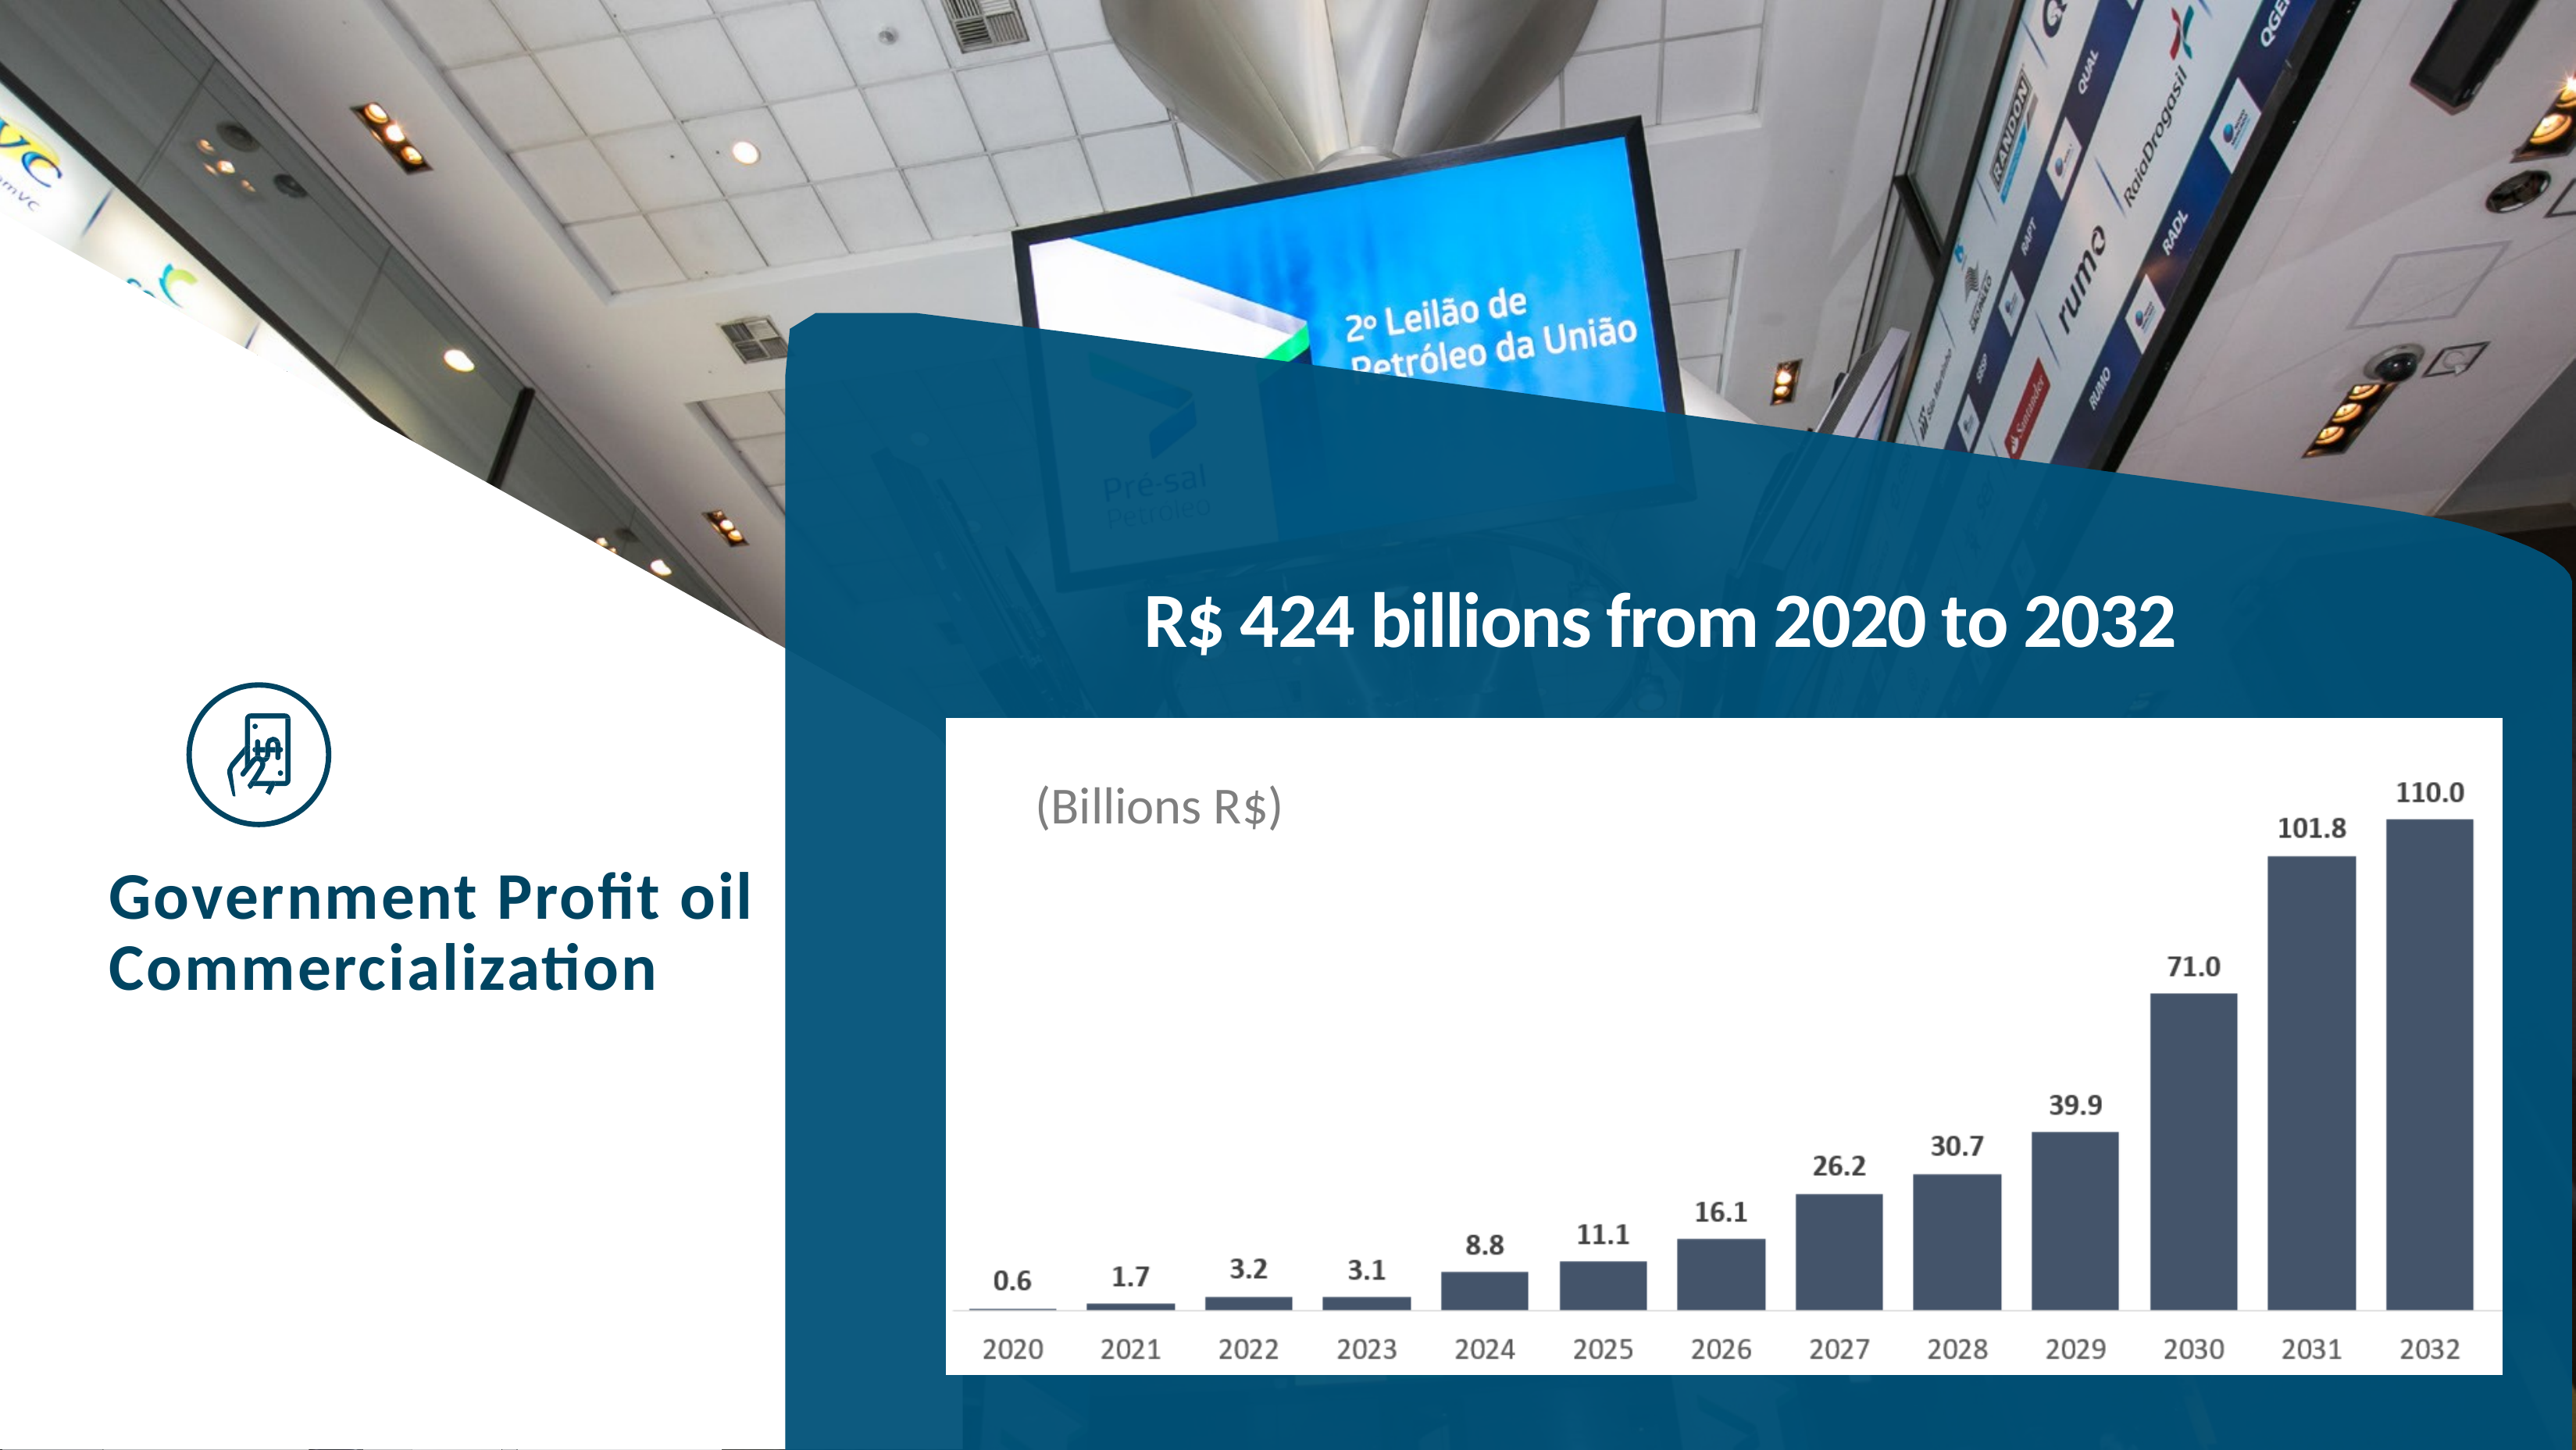

R$ 424 billions from 2020 to 2032
(Billions R$)
Government Profit oil Commercialization